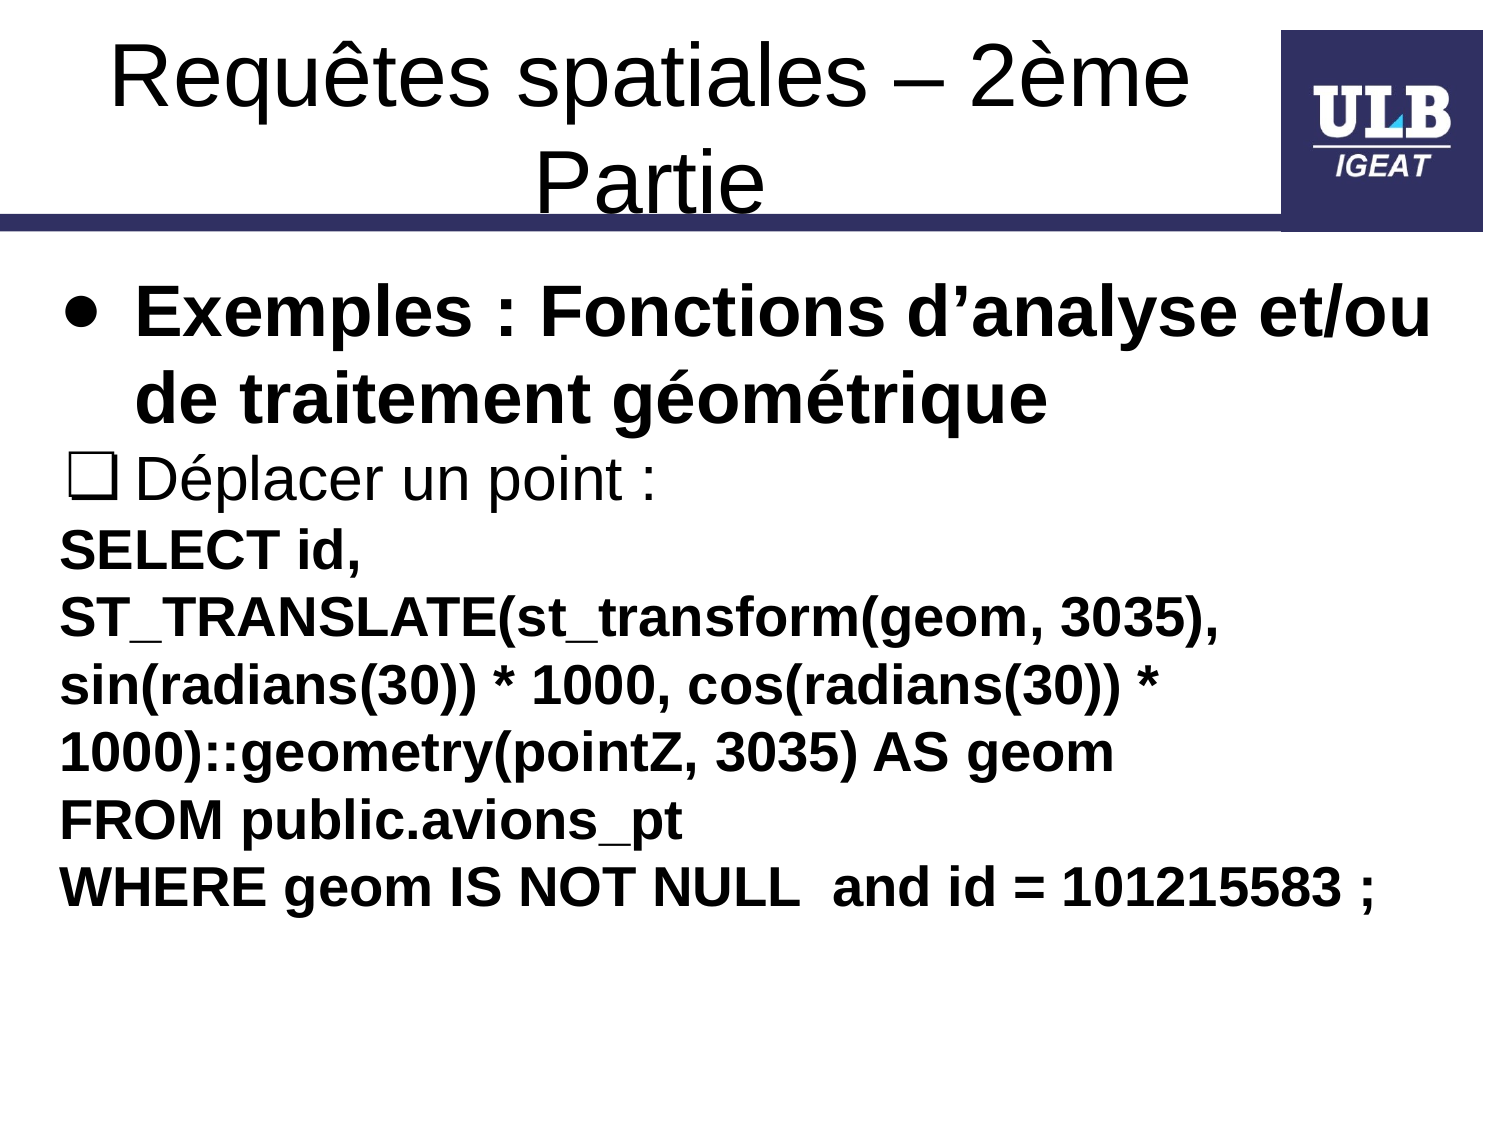

# Requêtes spatiales – 2ème Partie
Exemples : Fonctions d’analyse et/ou de traitement géométrique
Déplacer un point :
﻿﻿SELECT id,
ST_TRANSLATE(st_transform(geom, 3035),		 sin(radians(30)) * 1000, cos(radians(30)) * 1000)::geometry(pointZ, 3035) AS geom
FROM public.avions_pt
WHERE geom IS NOT NULL and id = 101215583 ;